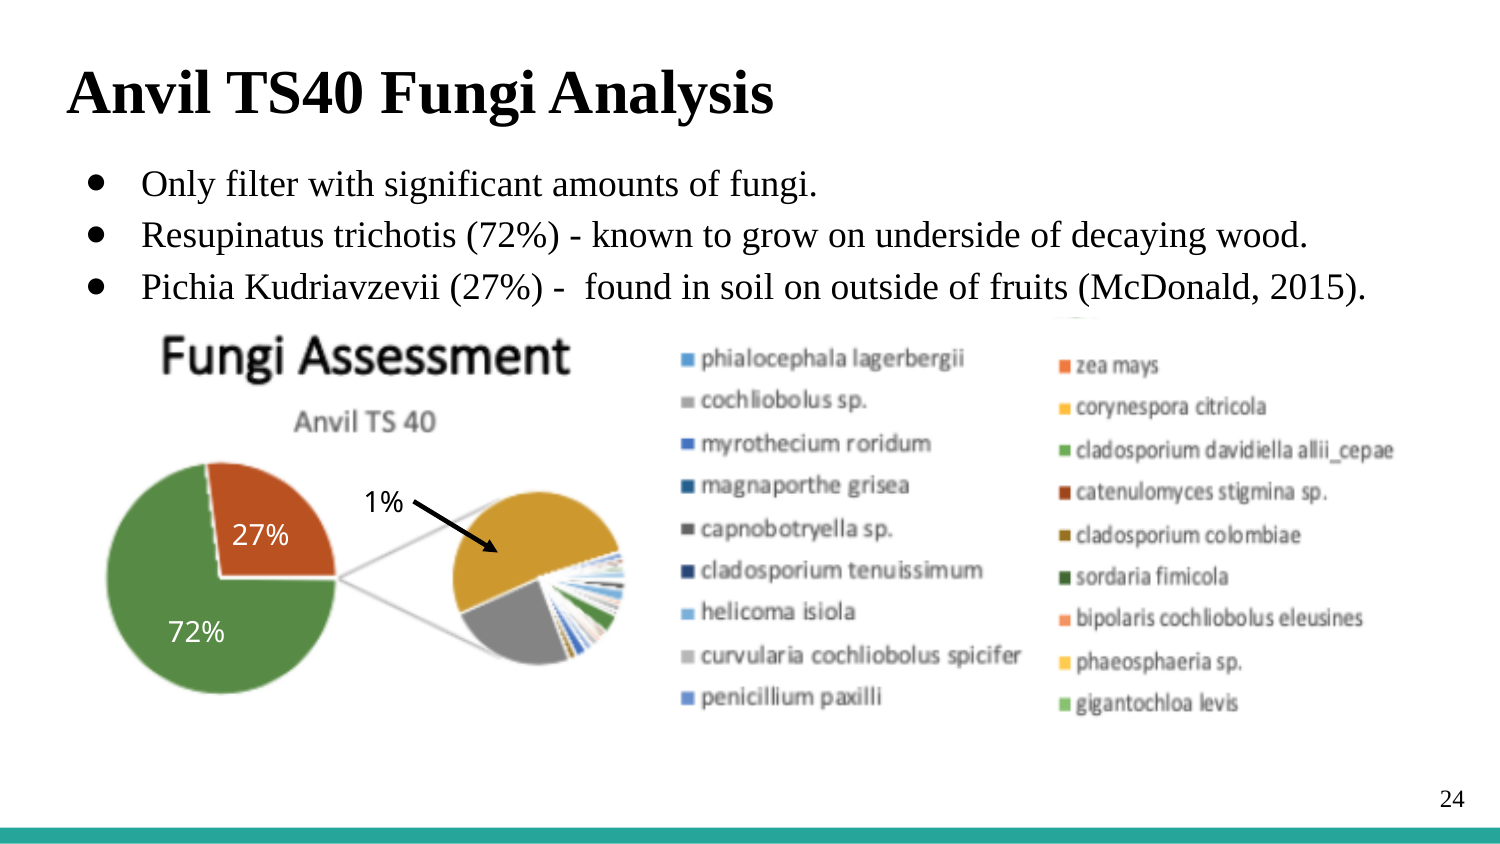

# Anvil TS40 Fungi Analysis
Only filter with significant amounts of fungi.
Resupinatus trichotis (72%) - known to grow on underside of decaying wood.
Pichia Kudriavzevii (27%) - found in soil on outside of fruits (McDonald, 2015).
1%
27%
72%